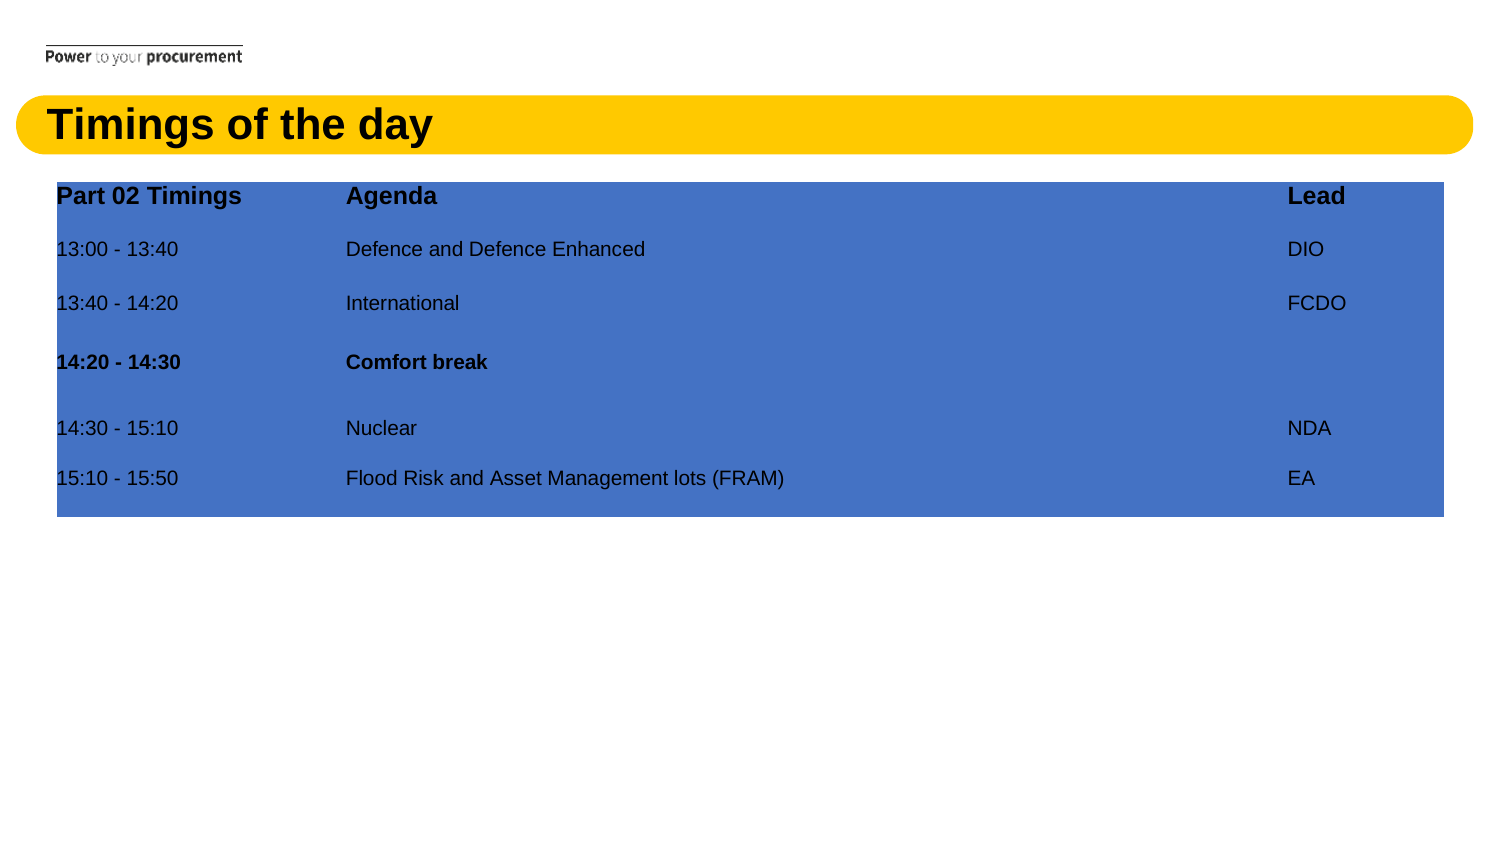

# Timings of the day
| Part 02 Timings | Agenda | Lead |
| --- | --- | --- |
| 13:00 - 13:40 | Defence and Defence Enhanced | DIO |
| 13:40 - 14:20 | International | FCDO |
| 14:20 - 14:30 | Comfort break | |
| 14:30 - 15:10 | Nuclear | NDA |
| 15:10 - 15:50 | Flood Risk and Asset Management lots (FRAM) | EA |